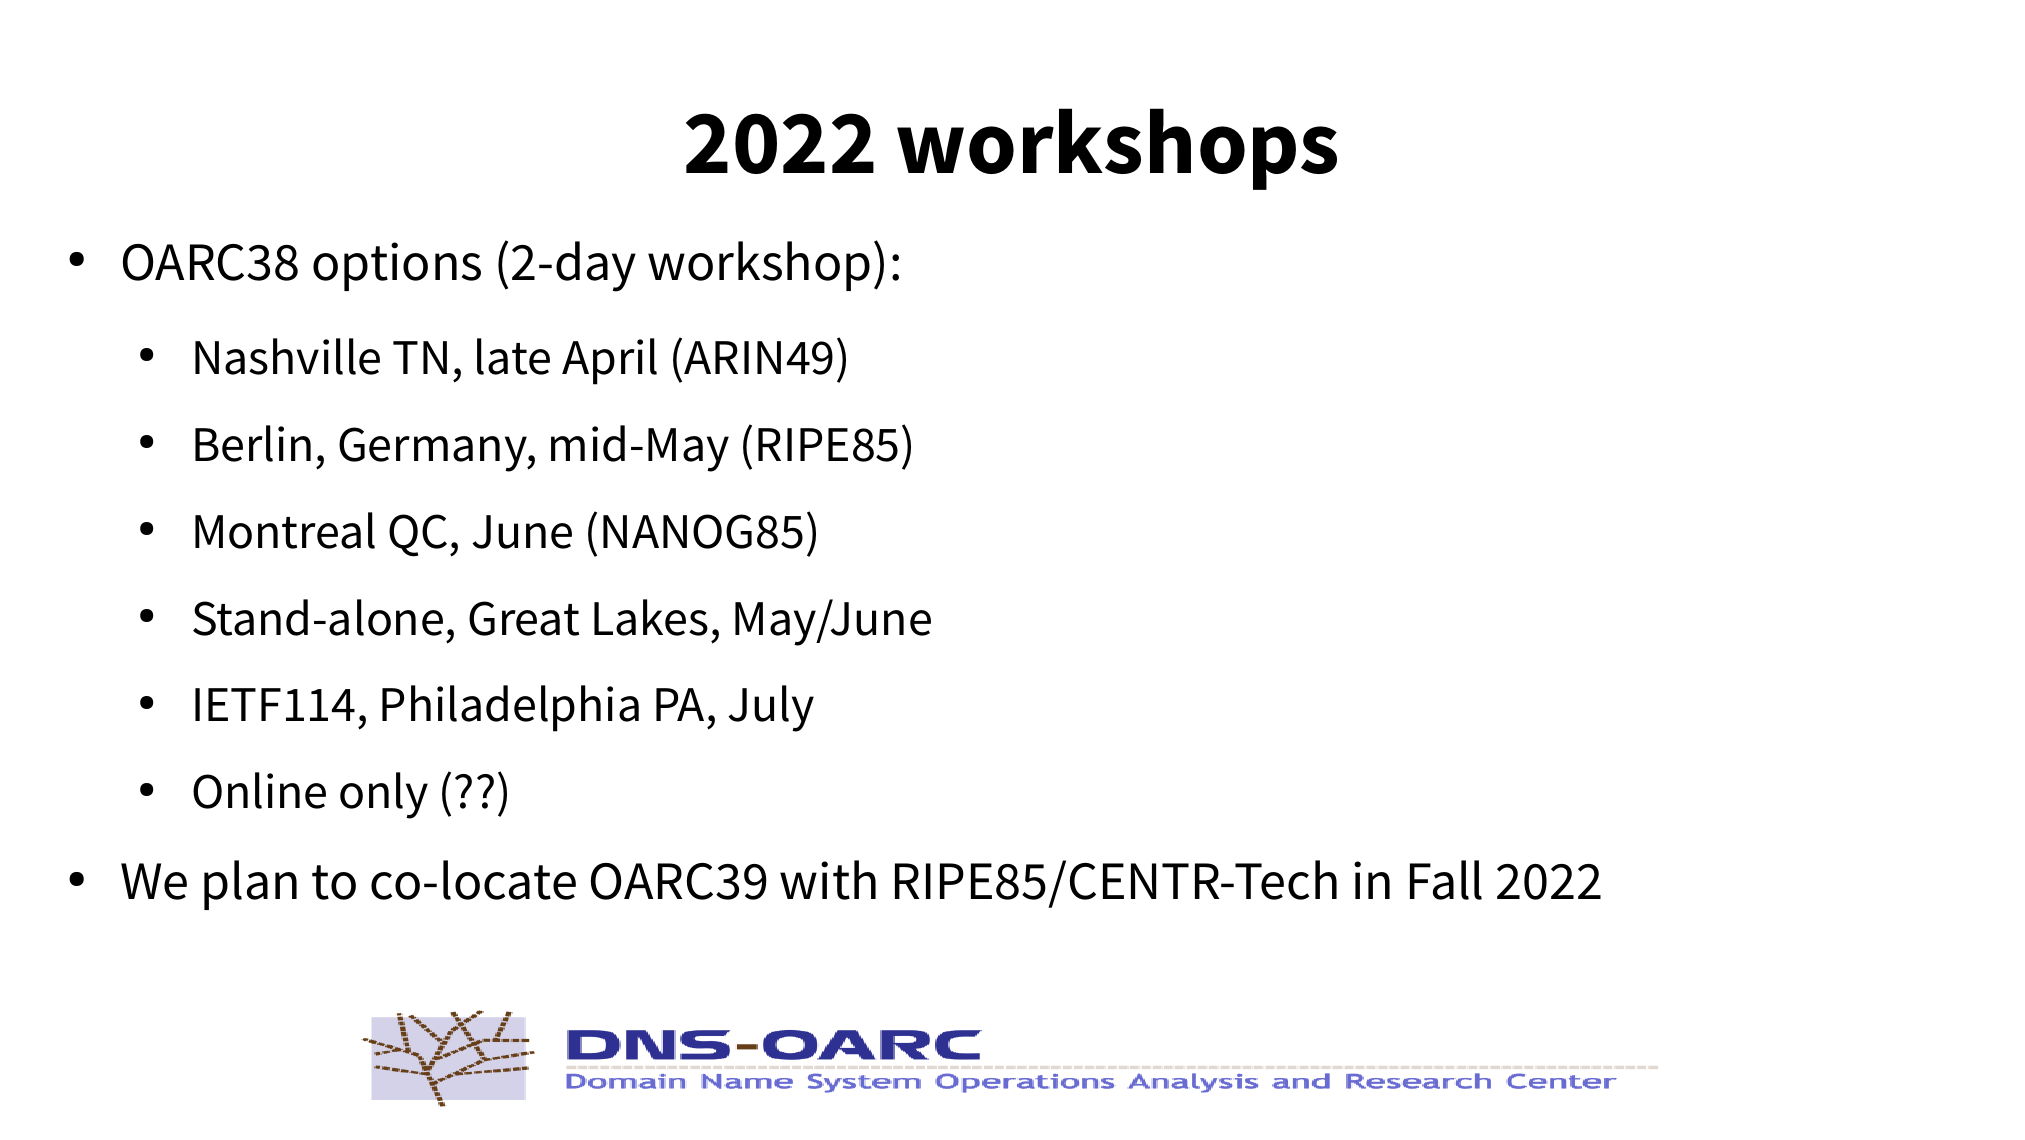

# 2022 workshops
OARC38 options (2-day workshop):
Nashville TN, late April (ARIN49)
Berlin, Germany, mid-May (RIPE85)
Montreal QC, June (NANOG85)
Stand-alone, Great Lakes, May/June
IETF114, Philadelphia PA, July
Online only (??)
We plan to co-locate OARC39 with RIPE85/CENTR-Tech in Fall 2022